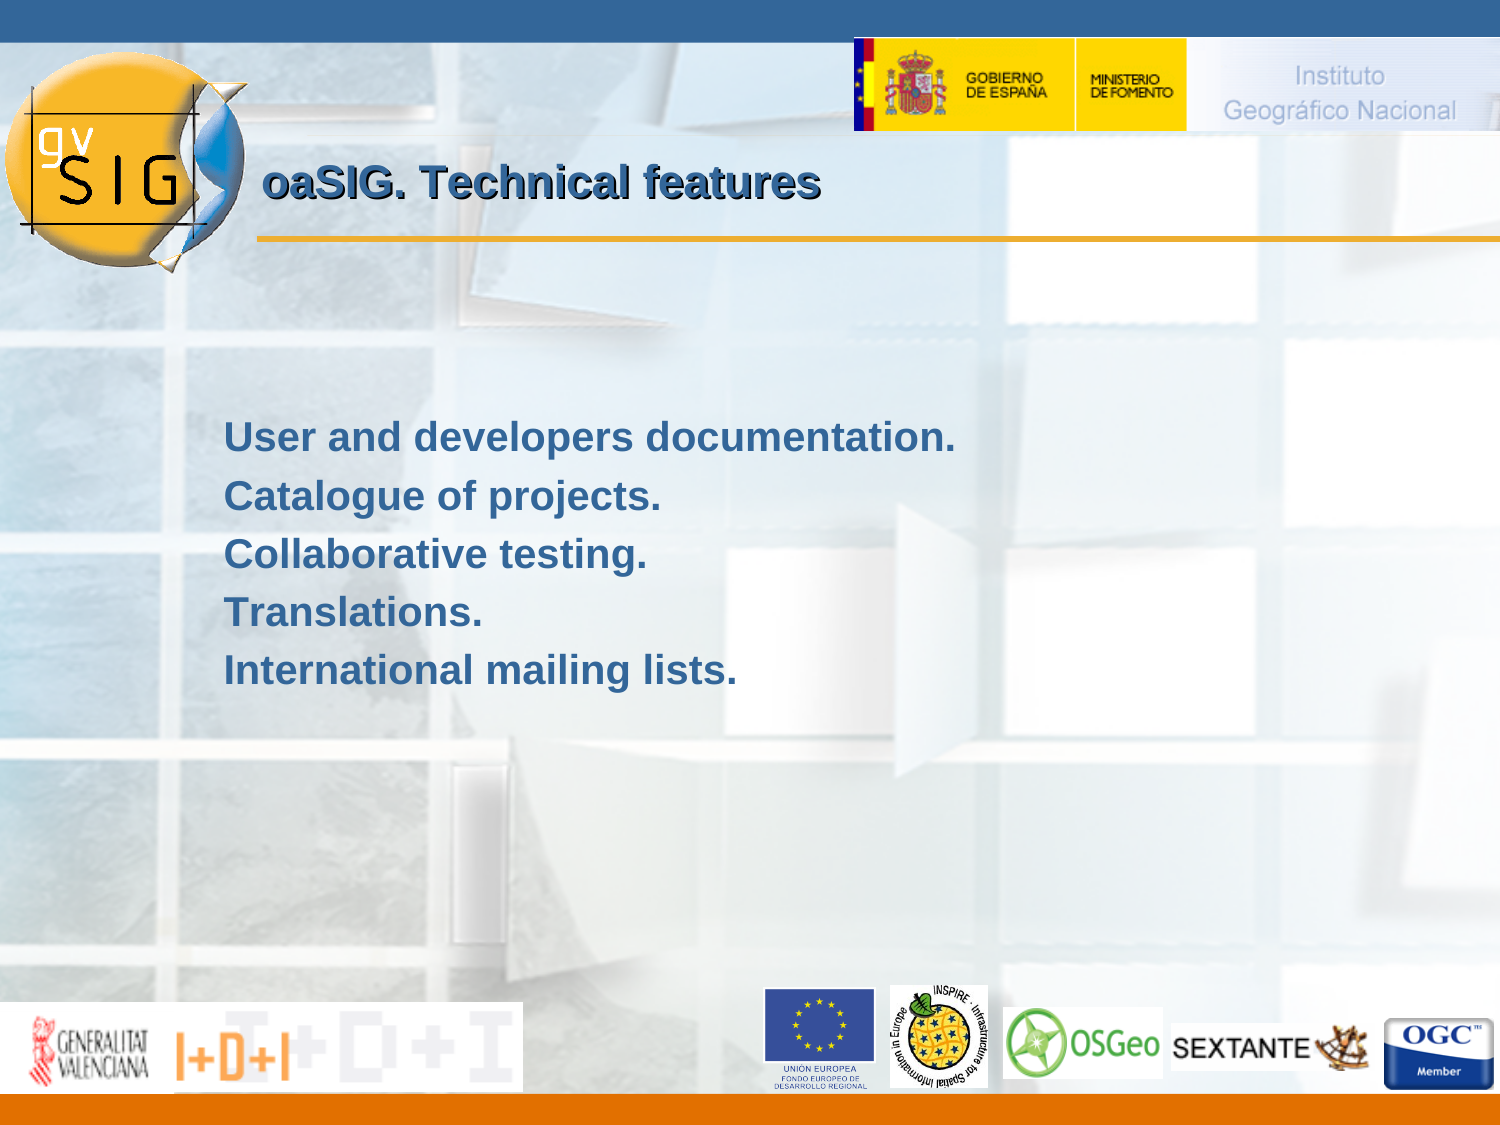

oaSIG. Technical features
# User and developers documentation.
 Catalogue of projects.
 Collaborative testing.
 Translations.
 International mailing lists.